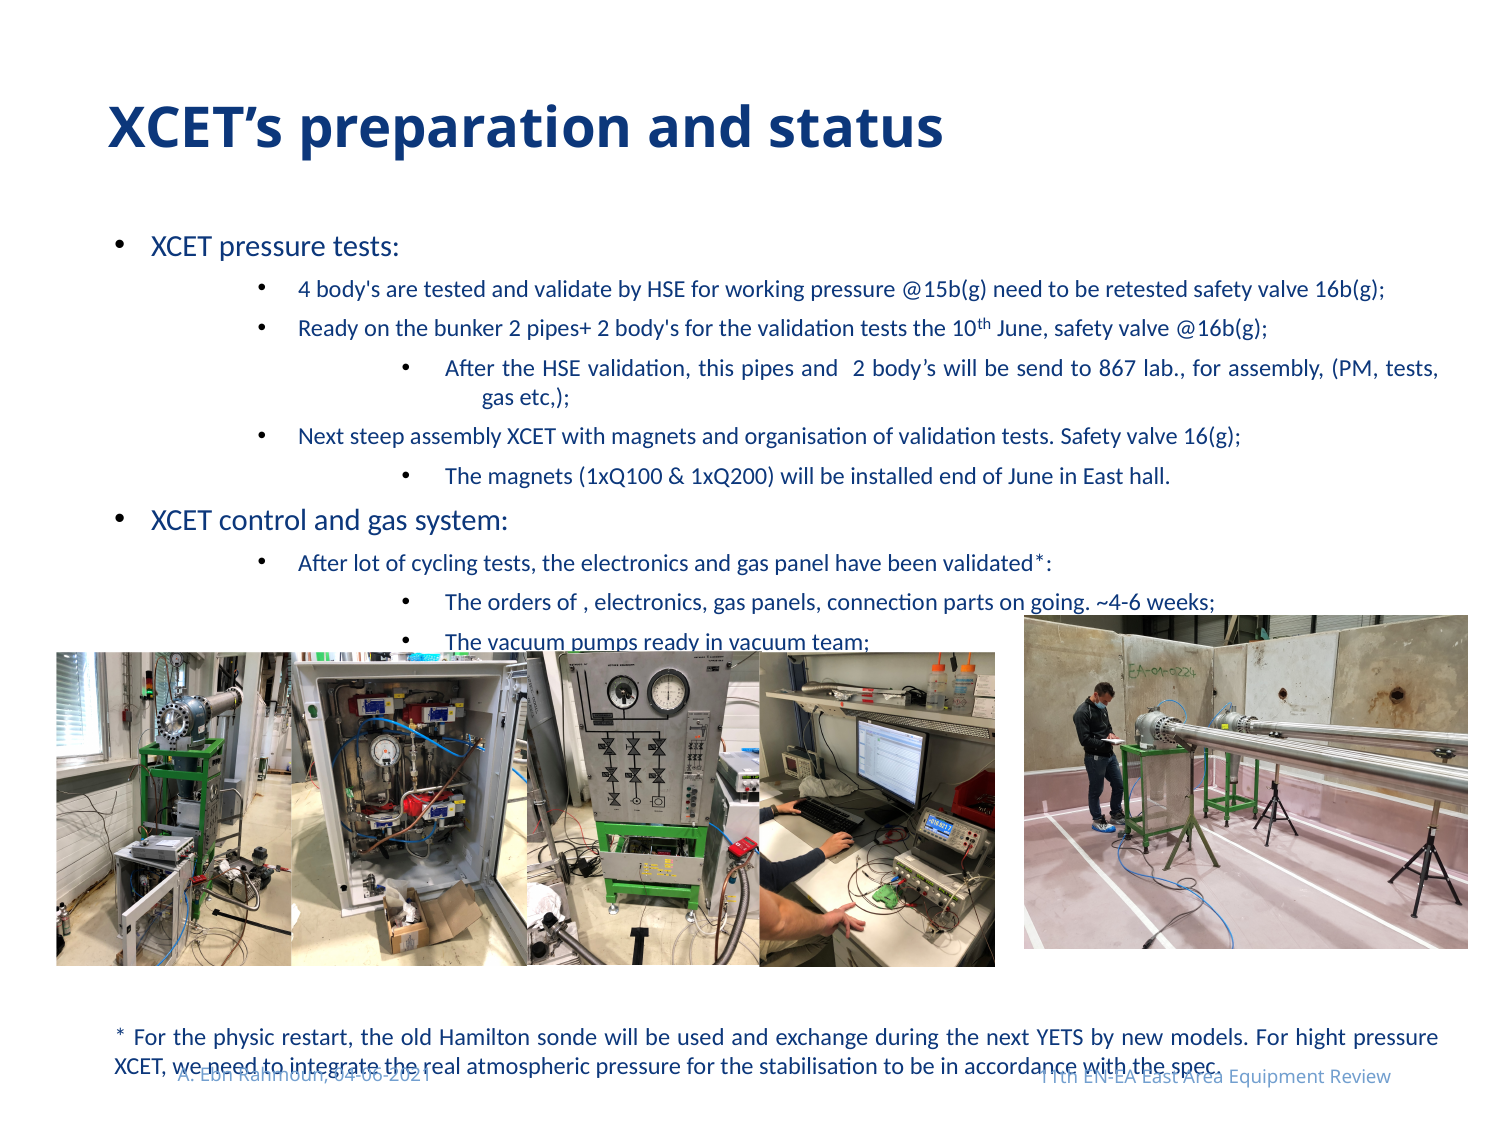

XCET’s preparation and status
# XCET pressure tests:
4 body's are tested and validate by HSE for working pressure @15b(g) need to be retested safety valve 16b(g);
Ready on the bunker 2 pipes+ 2 body's for the validation tests the 10th June, safety valve @16b(g);
After the HSE validation, this pipes and 2 body’s will be send to 867 lab., for assembly, (PM, tests, gas etc,);
Next steep assembly XCET with magnets and organisation of validation tests. Safety valve 16(g);
The magnets (1xQ100 & 1xQ200) will be installed end of June in East hall.
XCET control and gas system:
After lot of cycling tests, the electronics and gas panel have been validated*:
The orders of , electronics, gas panels, connection parts on going. ~4-6 weeks;
The vacuum pumps ready in vacuum team;
* For the physic restart, the old Hamilton sonde will be used and exchange during the next YETS by new models. For hight pressure XCET, we need to integrate the real atmospheric pressure for the stabilisation to be in accordance with the spec.
A. Ebn Rahmoun, 04-06-2021
11th EN-EA East Area Equipment Review